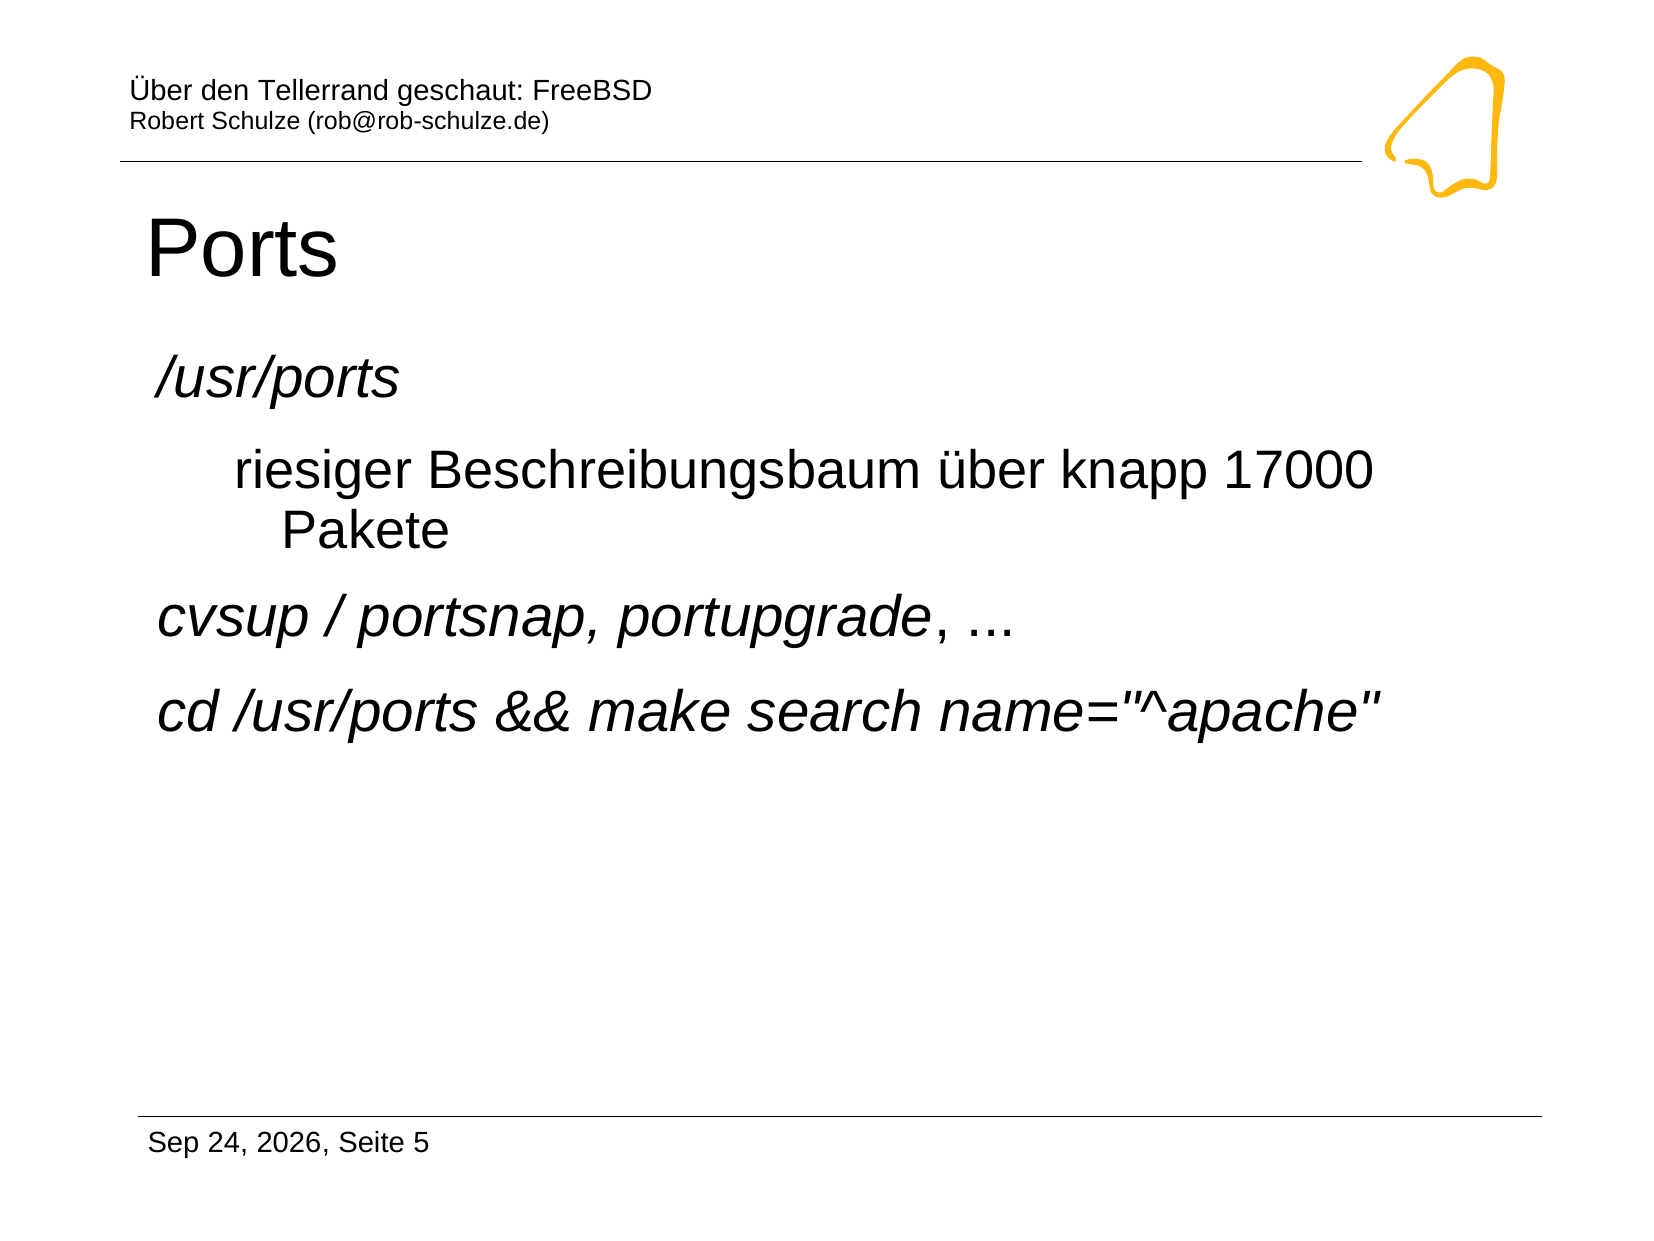

# Ports
/usr/ports
riesiger Beschreibungsbaum über knapp 17000 Pakete
cvsup / portsnap, portupgrade, ...
cd /usr/ports && make search name="^apache"